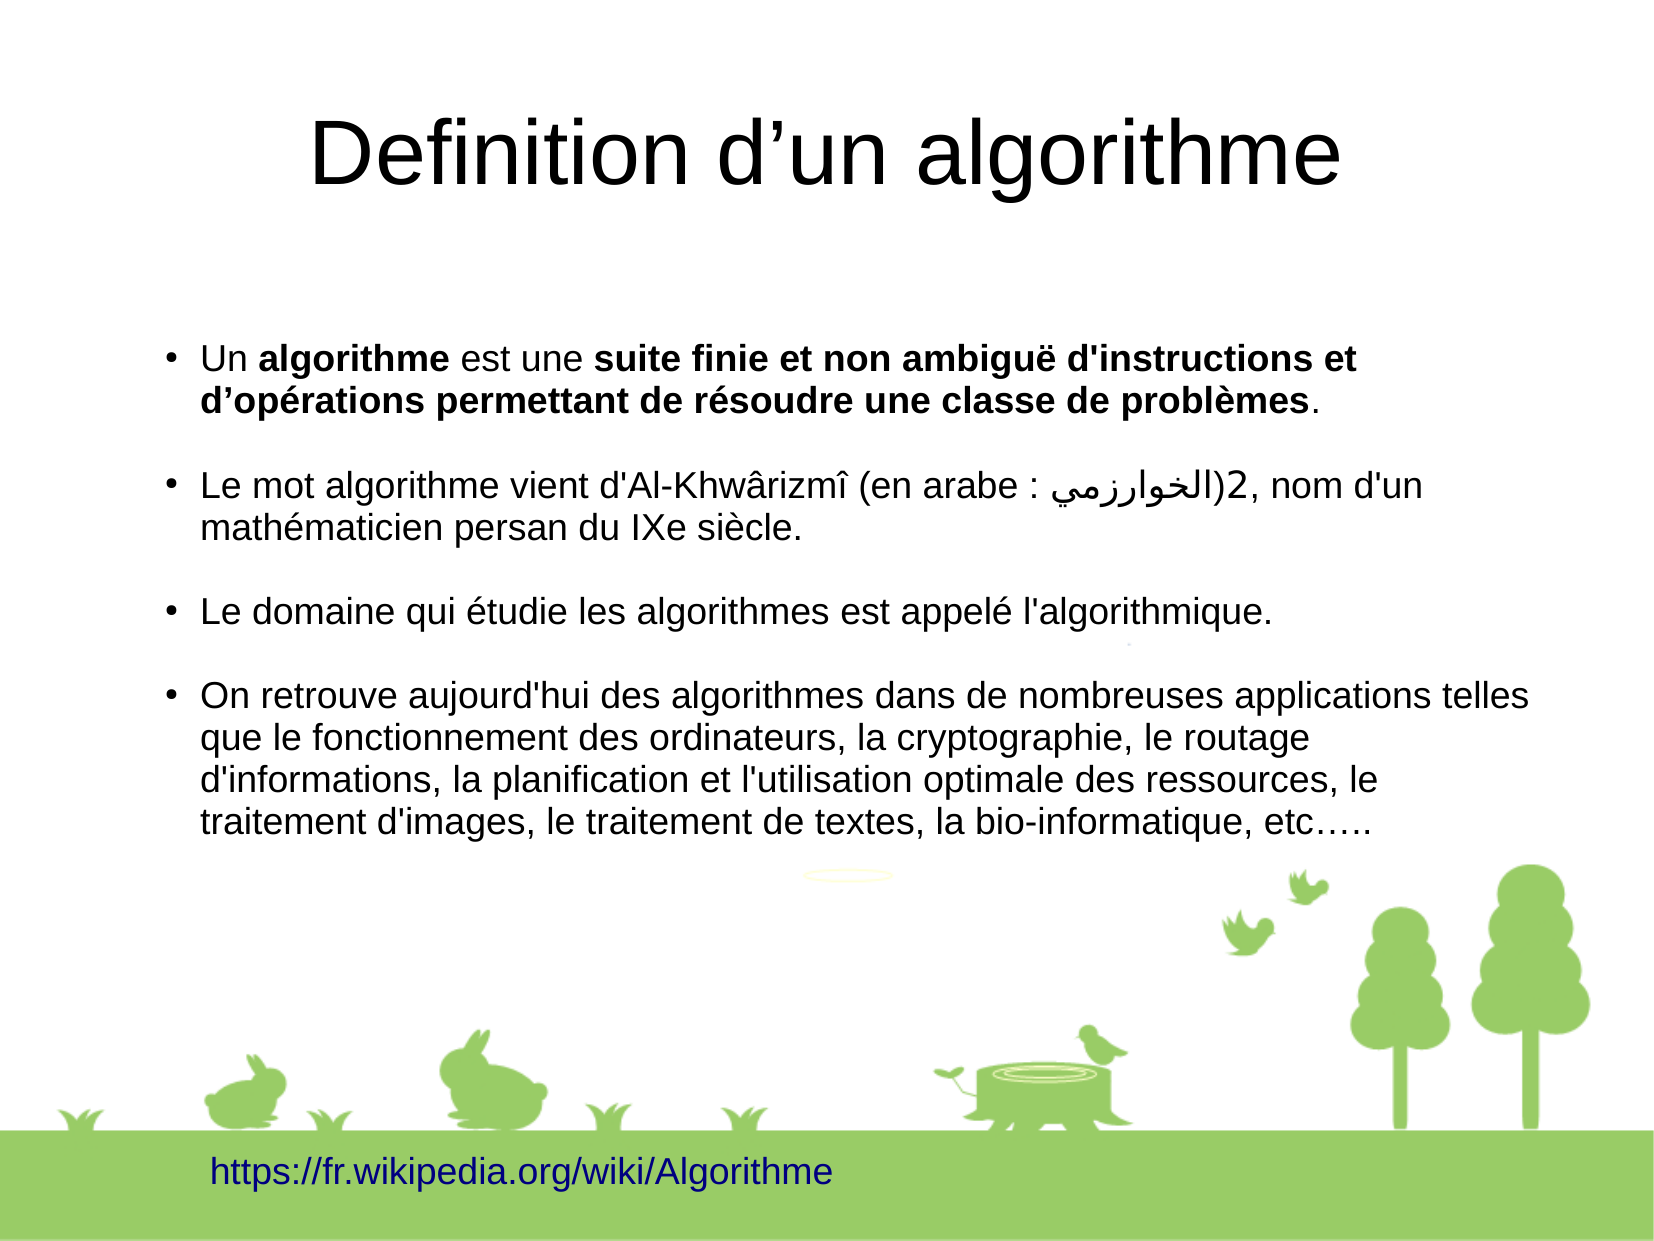

# Definition d’un algorithme
Un algorithme est une suite finie et non ambiguë d'instructions et d’opérations permettant de résoudre une classe de problèmes.
Le mot algorithme vient d'Al-Khwârizmî (en arabe : الخوارزمي)2, nom d'un mathématicien persan du IXe siècle.
Le domaine qui étudie les algorithmes est appelé l'algorithmique.
On retrouve aujourd'hui des algorithmes dans de nombreuses applications telles que le fonctionnement des ordinateurs, la cryptographie, le routage d'informations, la planification et l'utilisation optimale des ressources, le traitement d'images, le traitement de textes, la bio-informatique, etc…..
https://fr.wikipedia.org/wiki/Algorithme